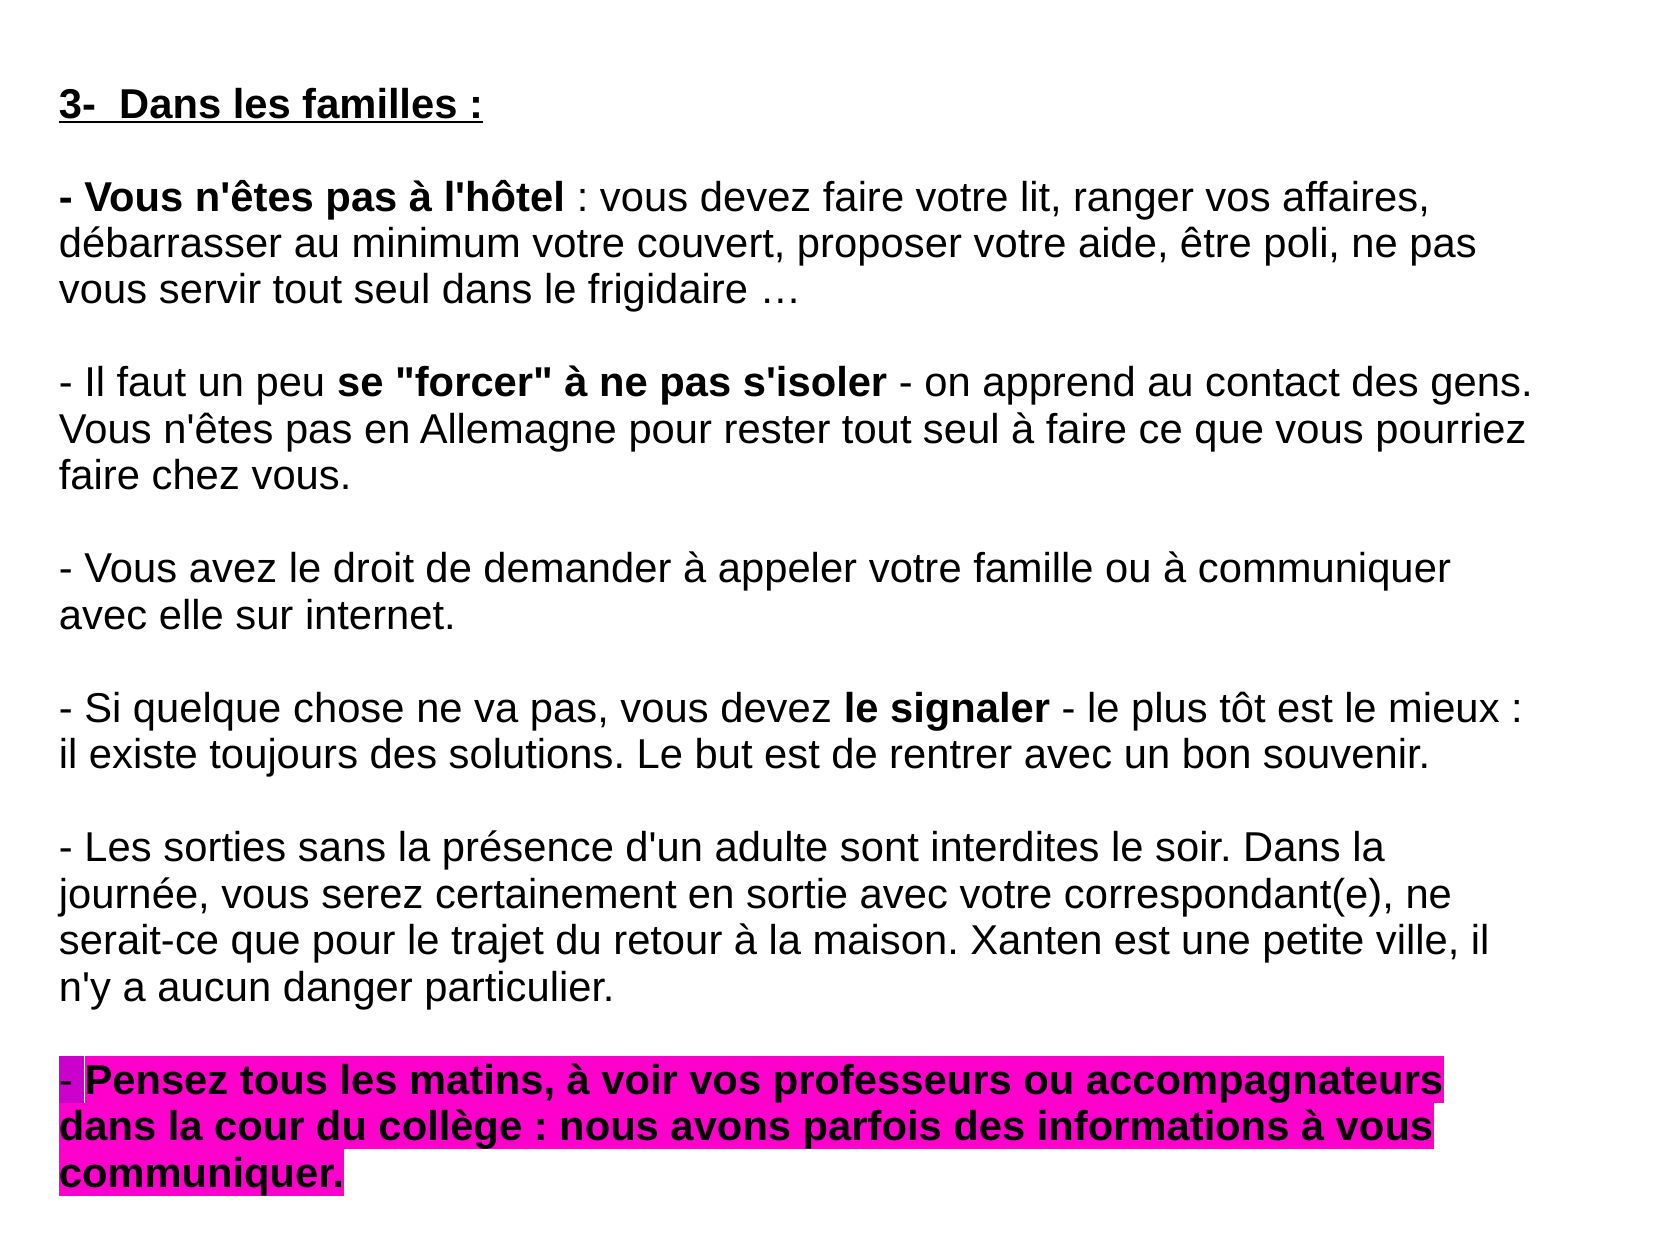

# 3- Dans les familles : - Vous n'êtes pas à l'hôtel : vous devez faire votre lit, ranger vos affaires, débarrasser au minimum votre couvert, proposer votre aide, être poli, ne pas vous servir tout seul dans le frigidaire … - Il faut un peu se "forcer" à ne pas s'isoler - on apprend au contact des gens. Vous n'êtes pas en Allemagne pour rester tout seul à faire ce que vous pourriez faire chez vous. - Vous avez le droit de demander à appeler votre famille ou à communiquer avec elle sur internet. - Si quelque chose ne va pas, vous devez le signaler - le plus tôt est le mieux : il existe toujours des solutions. Le but est de rentrer avec un bon souvenir. - Les sorties sans la présence d'un adulte sont interdites le soir. Dans la journée, vous serez certainement en sortie avec votre correspondant(e), ne serait-ce que pour le trajet du retour à la maison. Xanten est une petite ville, il n'y a aucun danger particulier. - Pensez tous les matins, à voir vos professeurs ou accompagnateurs dans la cour du collège : nous avons parfois des informations à vous communiquer.